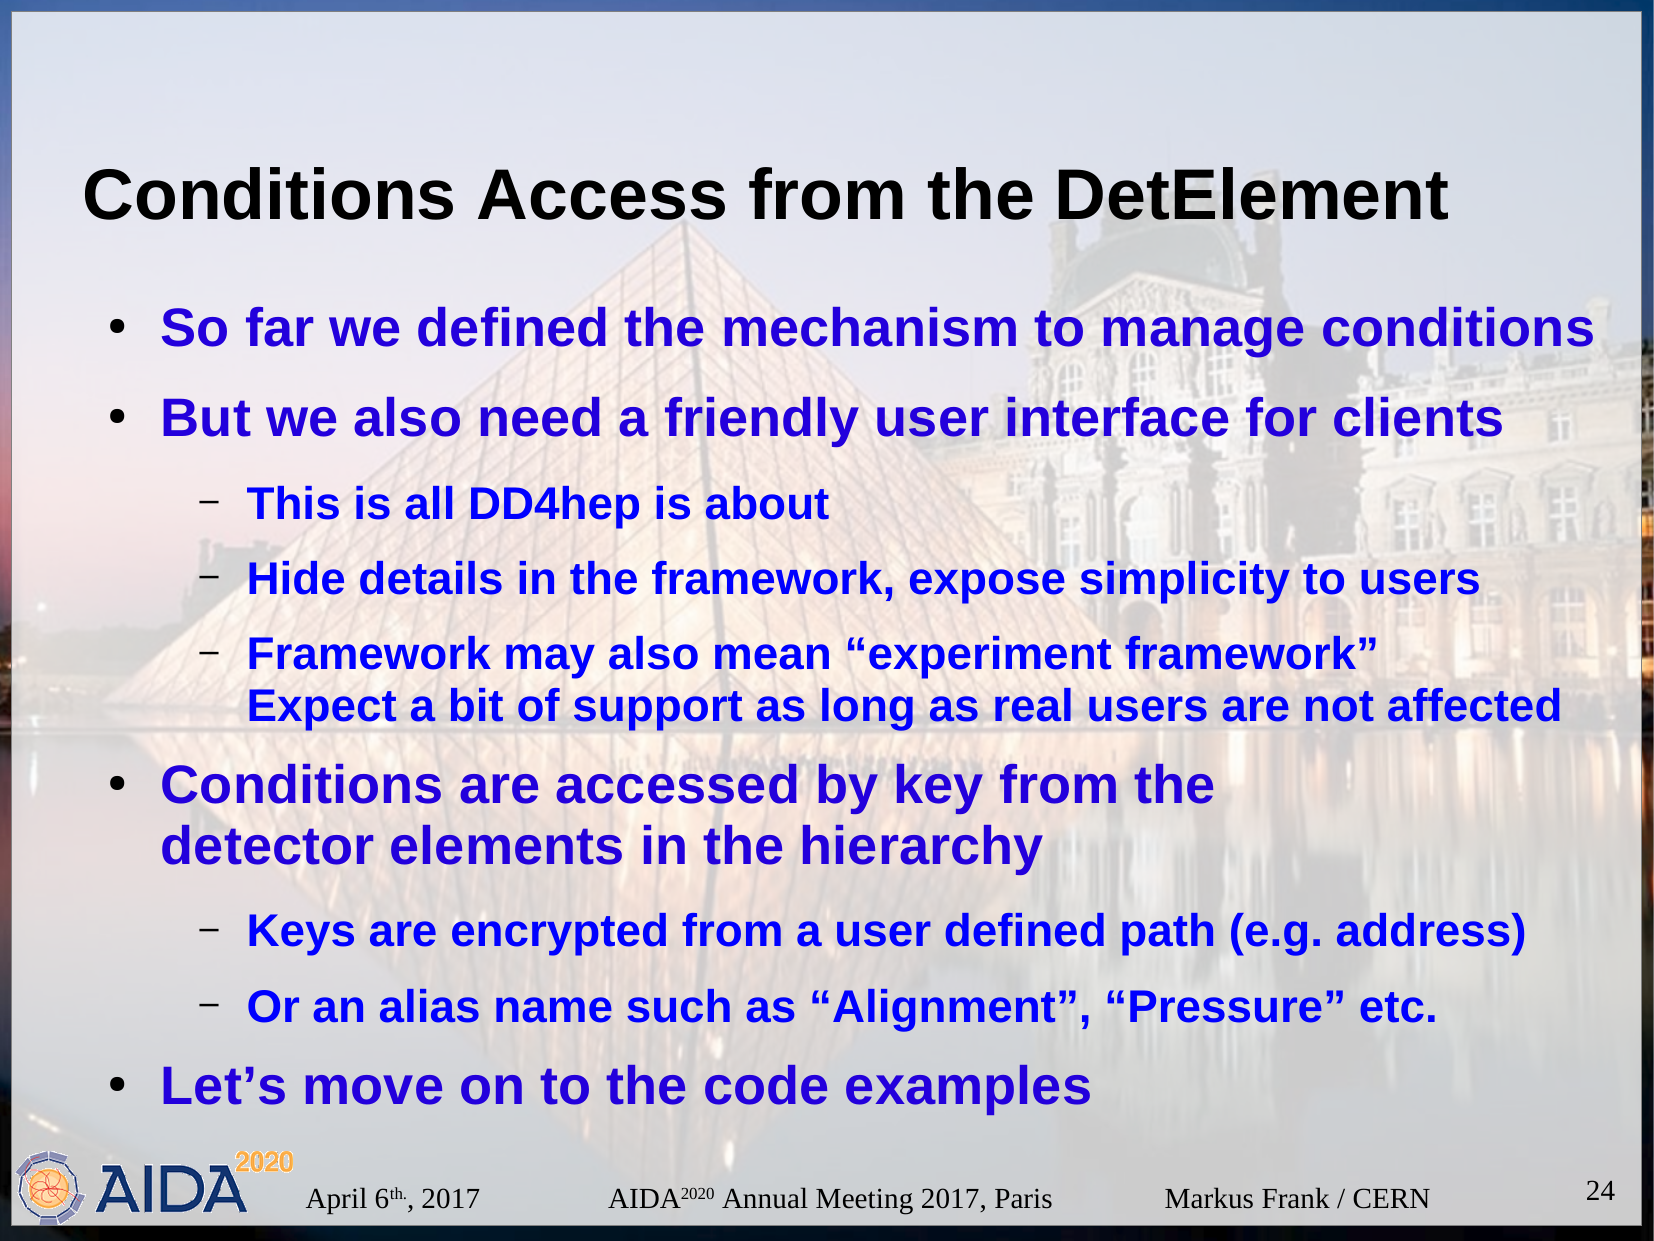

# Conditions Access from the DetElement
So far we defined the mechanism to manage conditions
But we also need a friendly user interface for clients
This is all DD4hep is about
Hide details in the framework, expose simplicity to users
Framework may also mean “experiment framework”
Expect a bit of support as long as real users are not affected
Conditions are accessed by key from the
detector elements in the hierarchy
Keys are encrypted from a user defined path (e.g. address)
Or an alias name such as “Alignment”, “Pressure” etc.
Let’s move on to the code examples
24
February, 4th. 2014
CLIC Workshop at CERN, Markus Frank / CERN